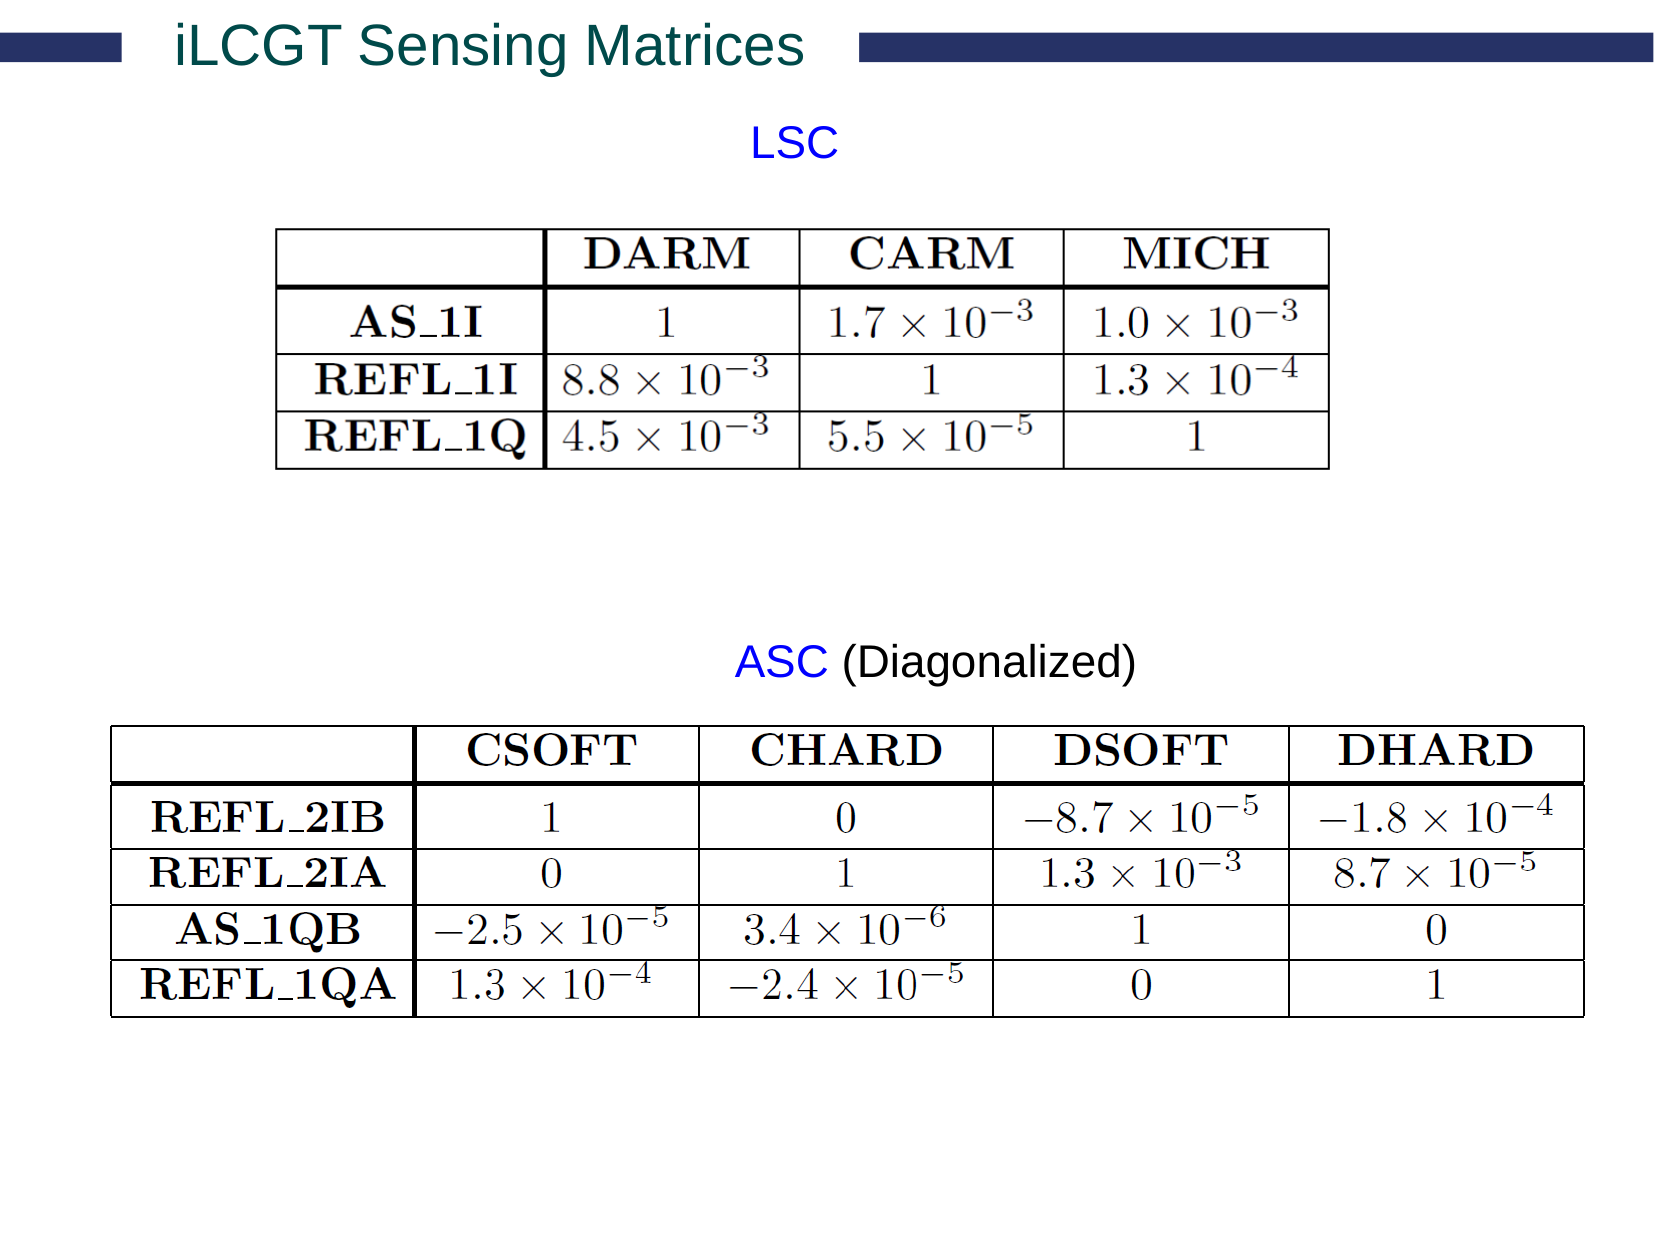

# iLCGT Sensing Matrices
LSC
ASC (Diagonalized)